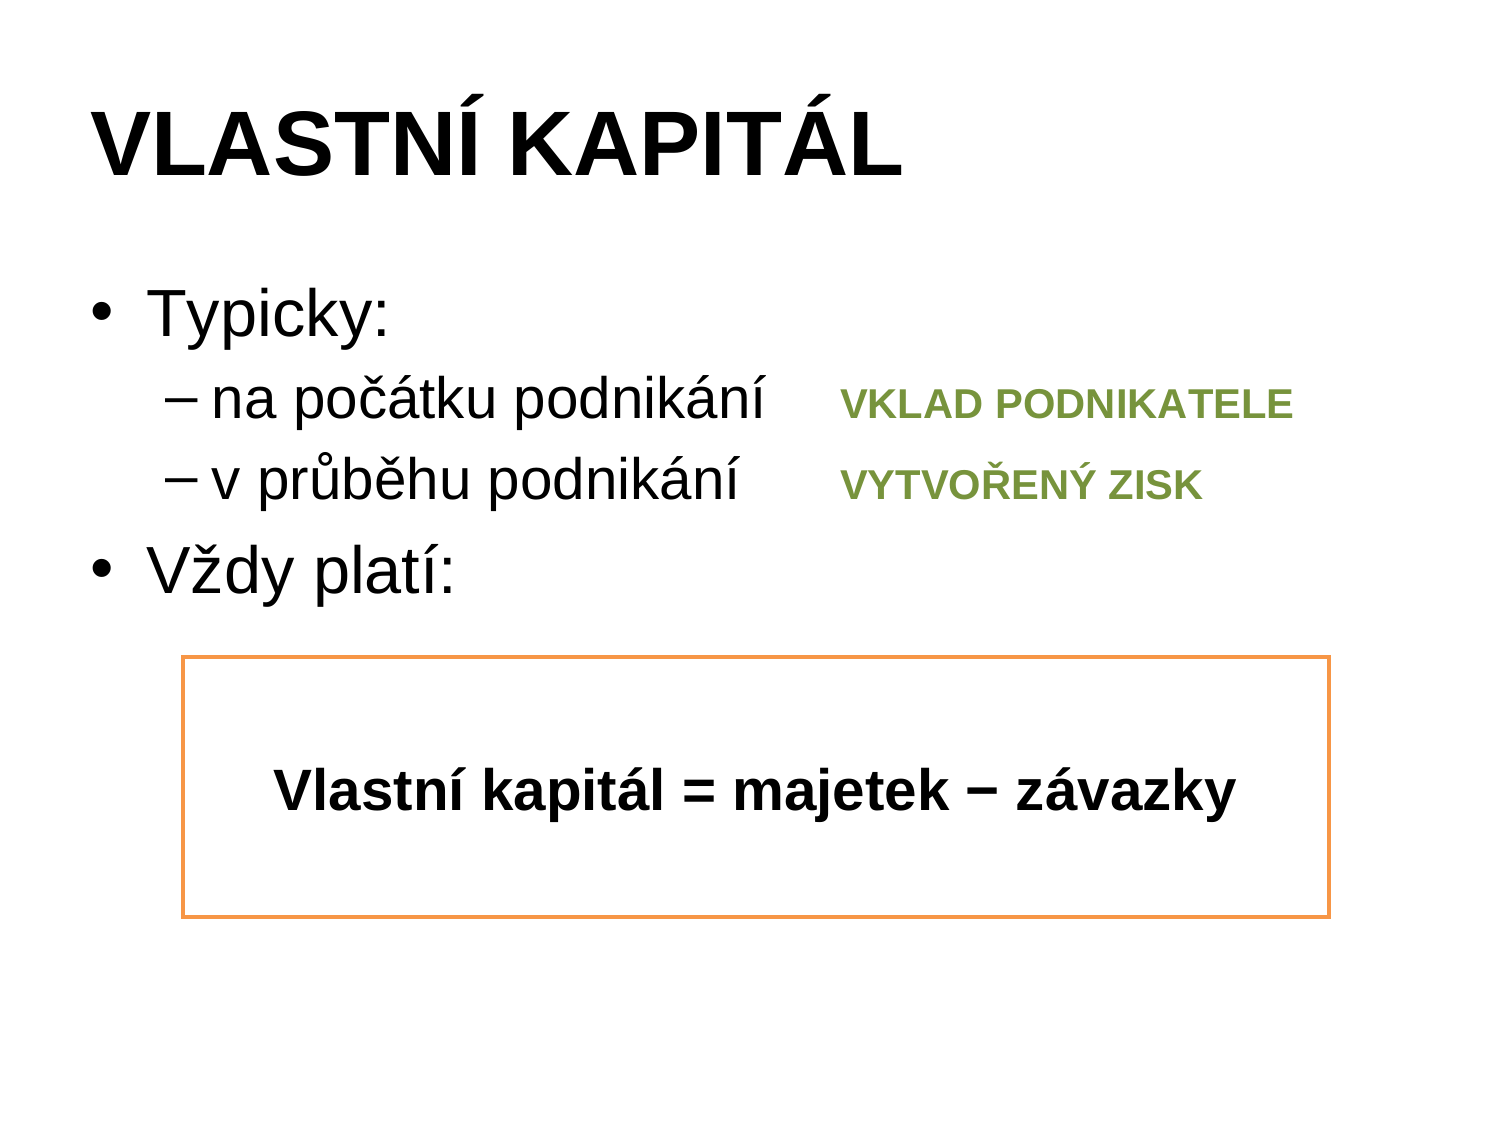

# VLASTNÍ KAPITÁL
Typicky:
na počátku podnikání	VKLAD PODNIKATELE
v průběhu podnikání	VYTVOŘENÝ ZISK
Vždy platí:
Vlastní kapitál = majetek − závazky